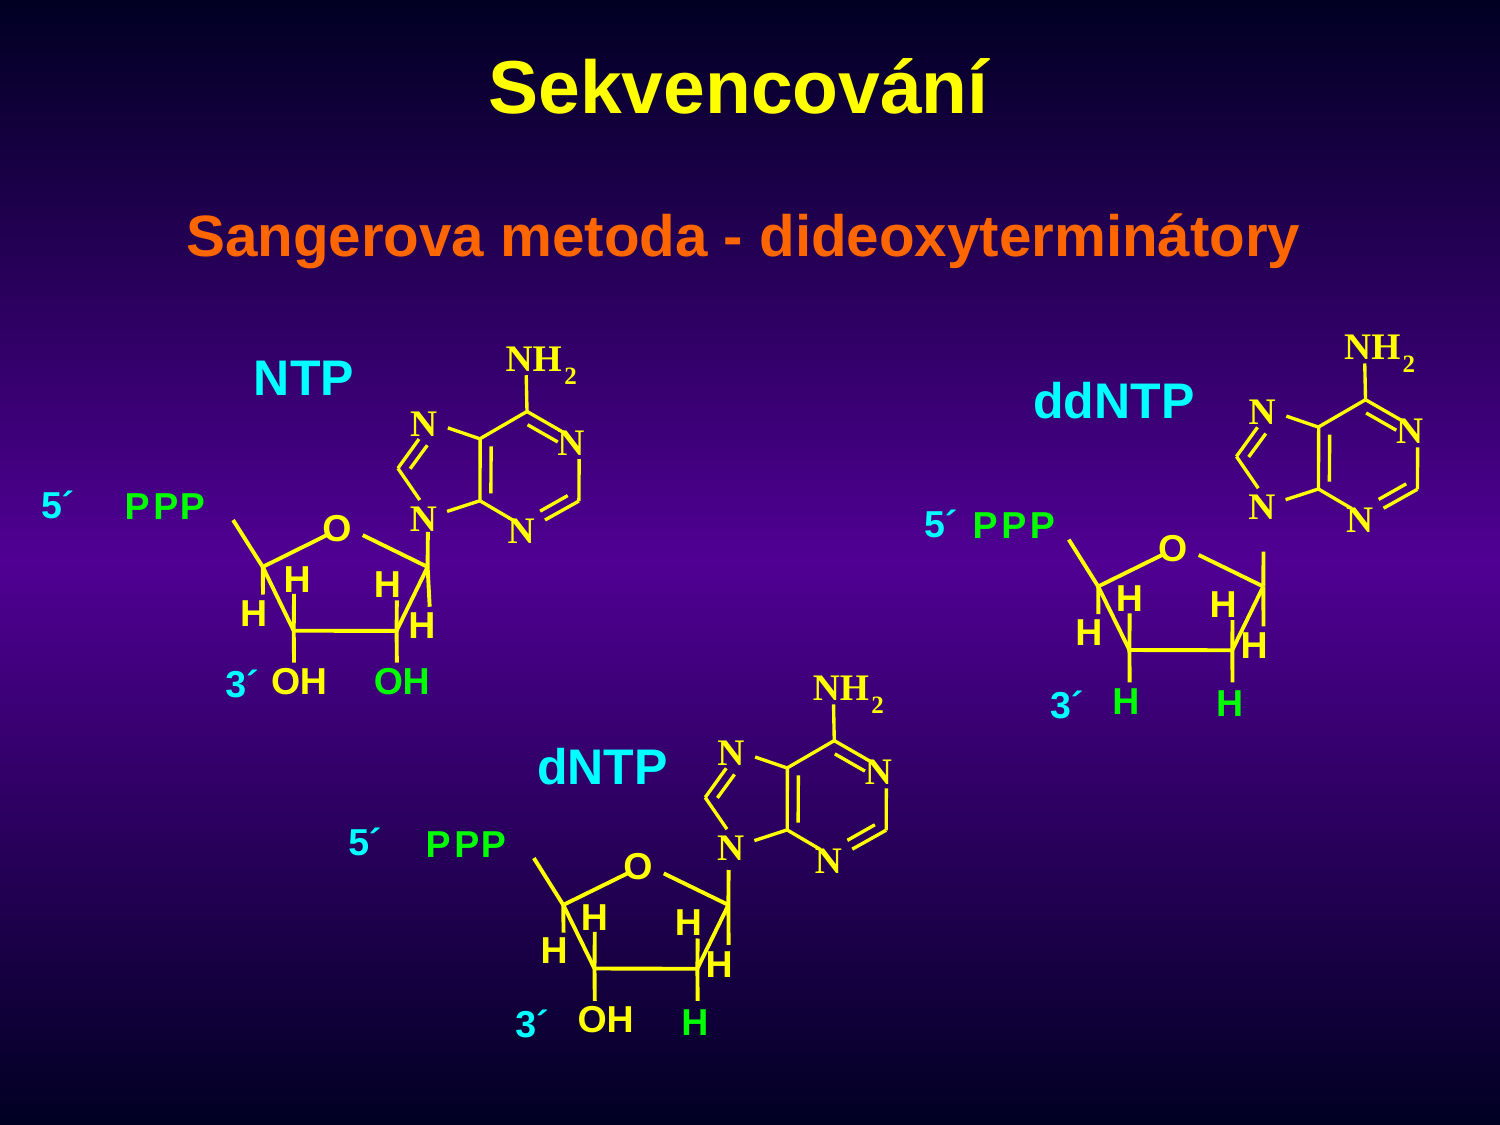

# Sekvencování
Sangerova metoda - dideoxyterminátory
N
H
2
N
N
N
N
ddNTP
5´
P
P
P
O
H
H
H
H
H
H
3´
N
H
2
N
N
N
N
NTP
5´
P
P
P
O
H
H
H
H
O
H
O
H
3´
N
H
2
N
N
N
N
dNTP
5´
P
P
P
O
H
H
H
H
OH
H
3´